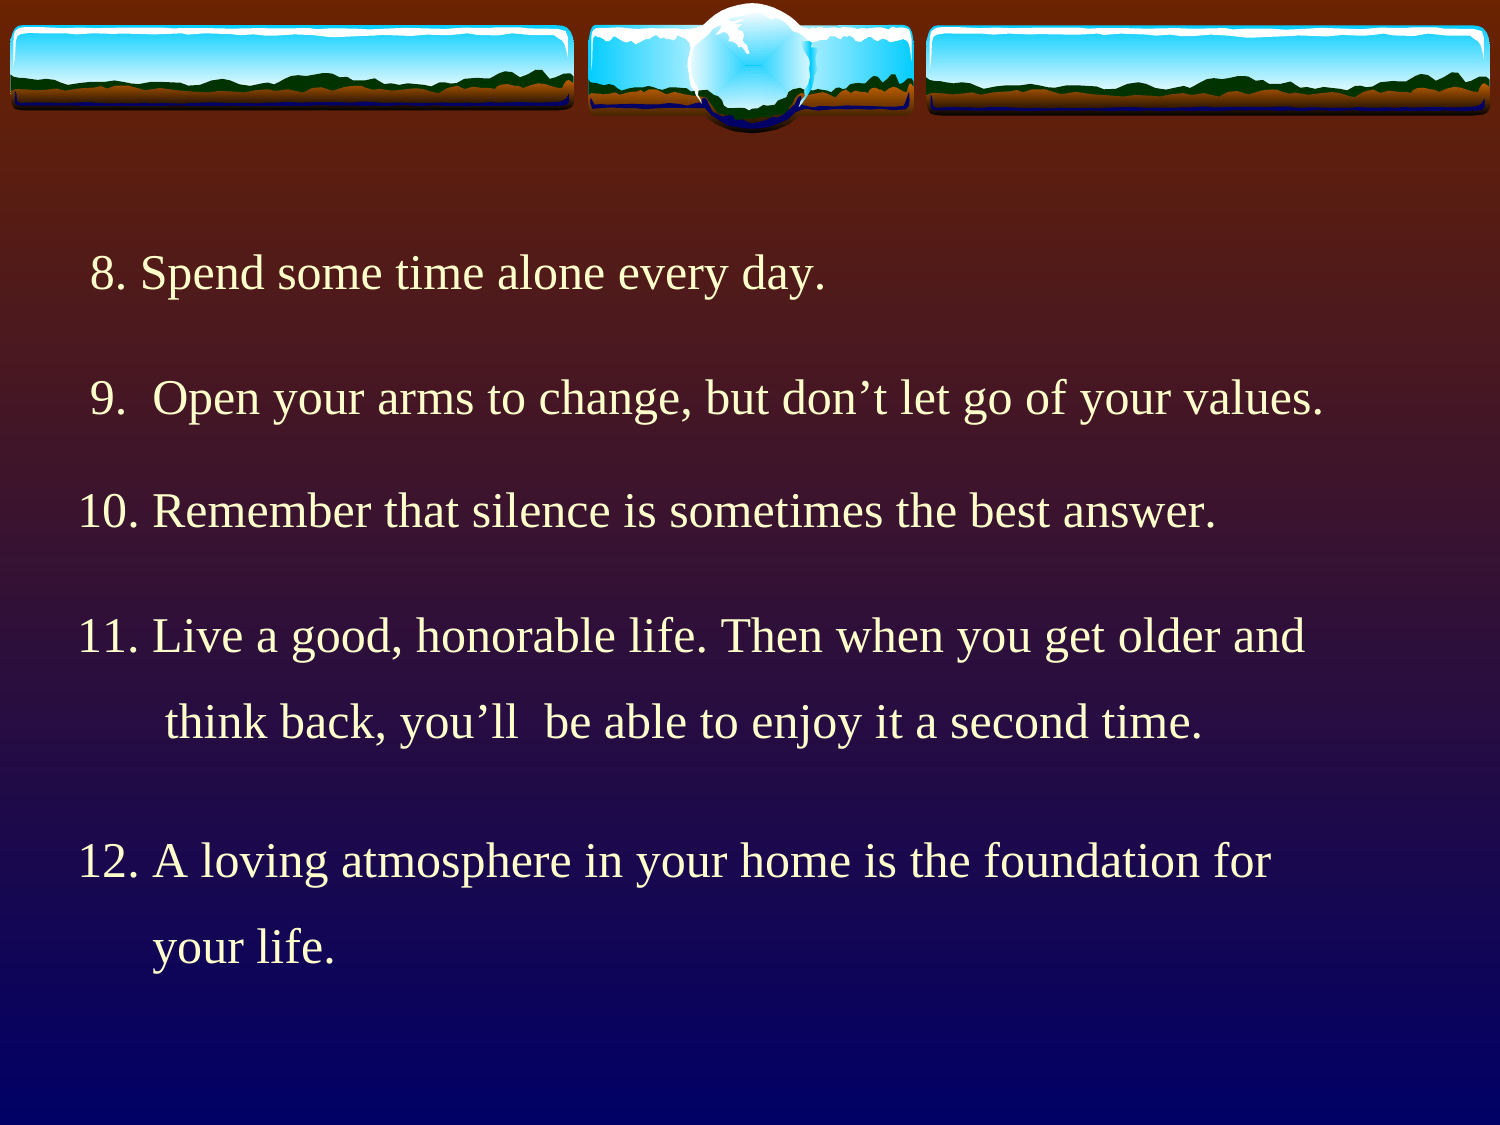

8. Spend some time alone every day.
9. Open your arms to change, but don’t let go of your values.
10. Remember that silence is sometimes the best answer.
11. Live a good, honorable life. Then when you get older and
 think back, you’ll be able to enjoy it a second time.
12. A loving atmosphere in your home is the foundation for
 your life.